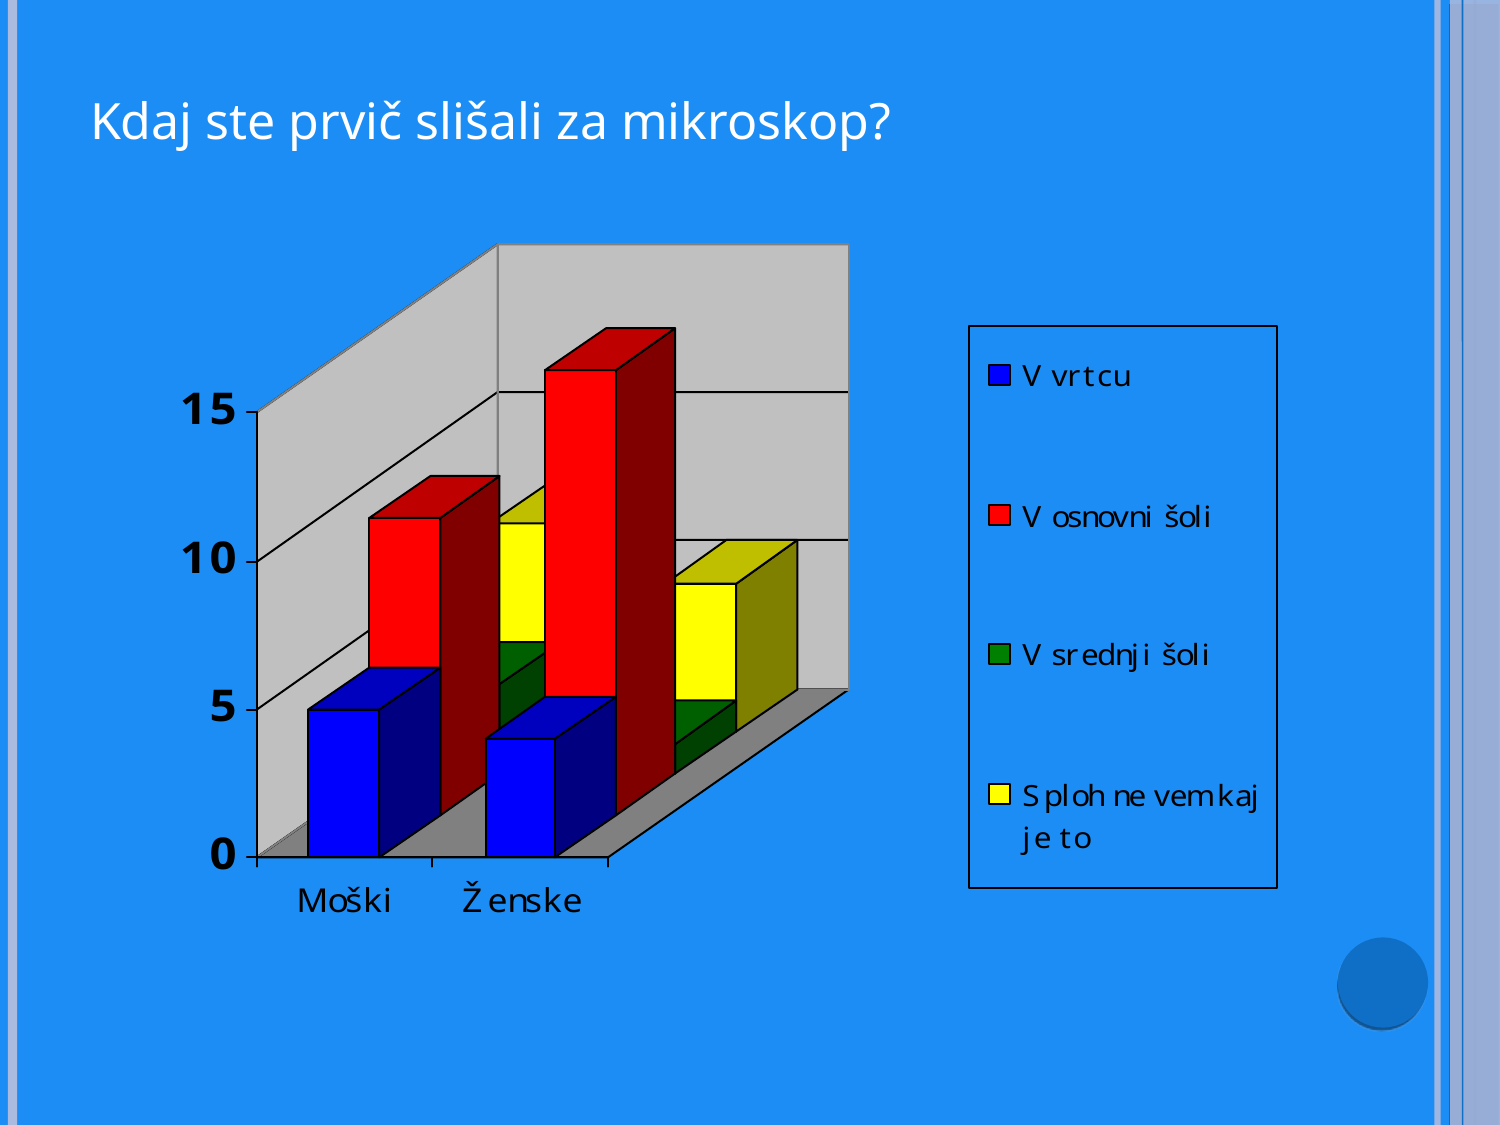

# Kdaj ste prvič slišali za mikroskop?